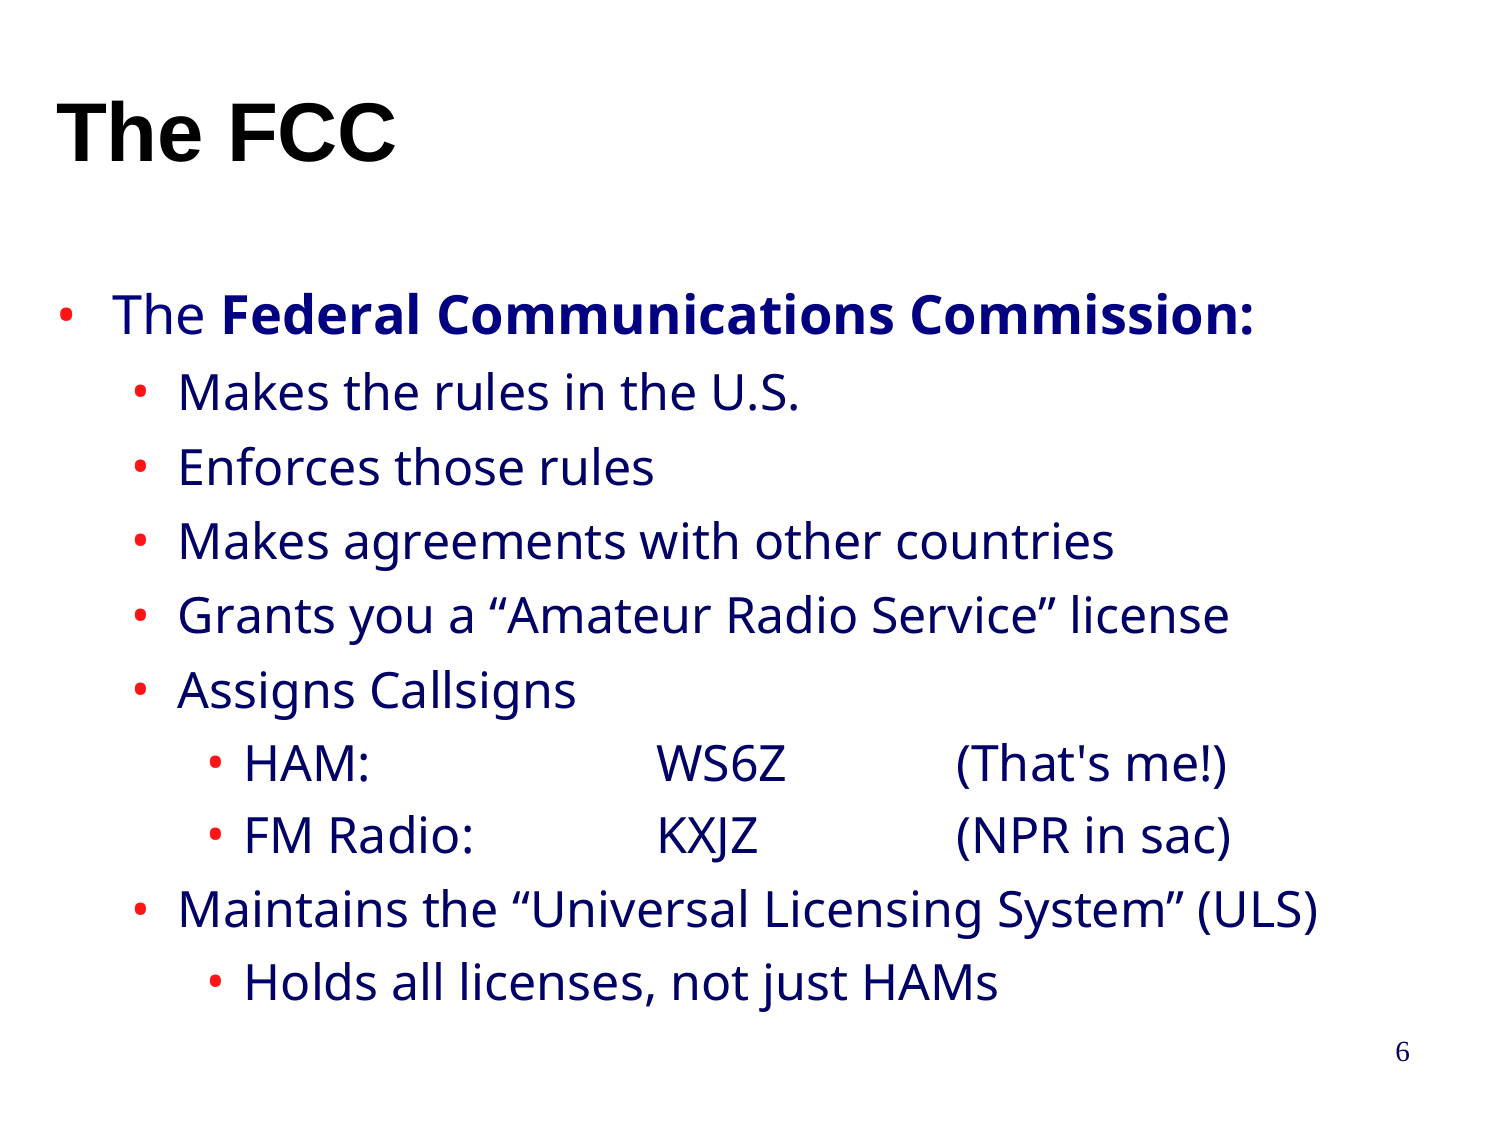

# The FCC
The Federal Communications Commission:
Makes the rules in the U.S.
Enforces those rules
Makes agreements with other countries
Grants you a “Amateur Radio Service” license
Assigns Callsigns
HAM:		WS6Z		(That's me!)
FM Radio:		KXJZ		(NPR in sac)
Maintains the “Universal Licensing System” (ULS)
Holds all licenses, not just HAMs